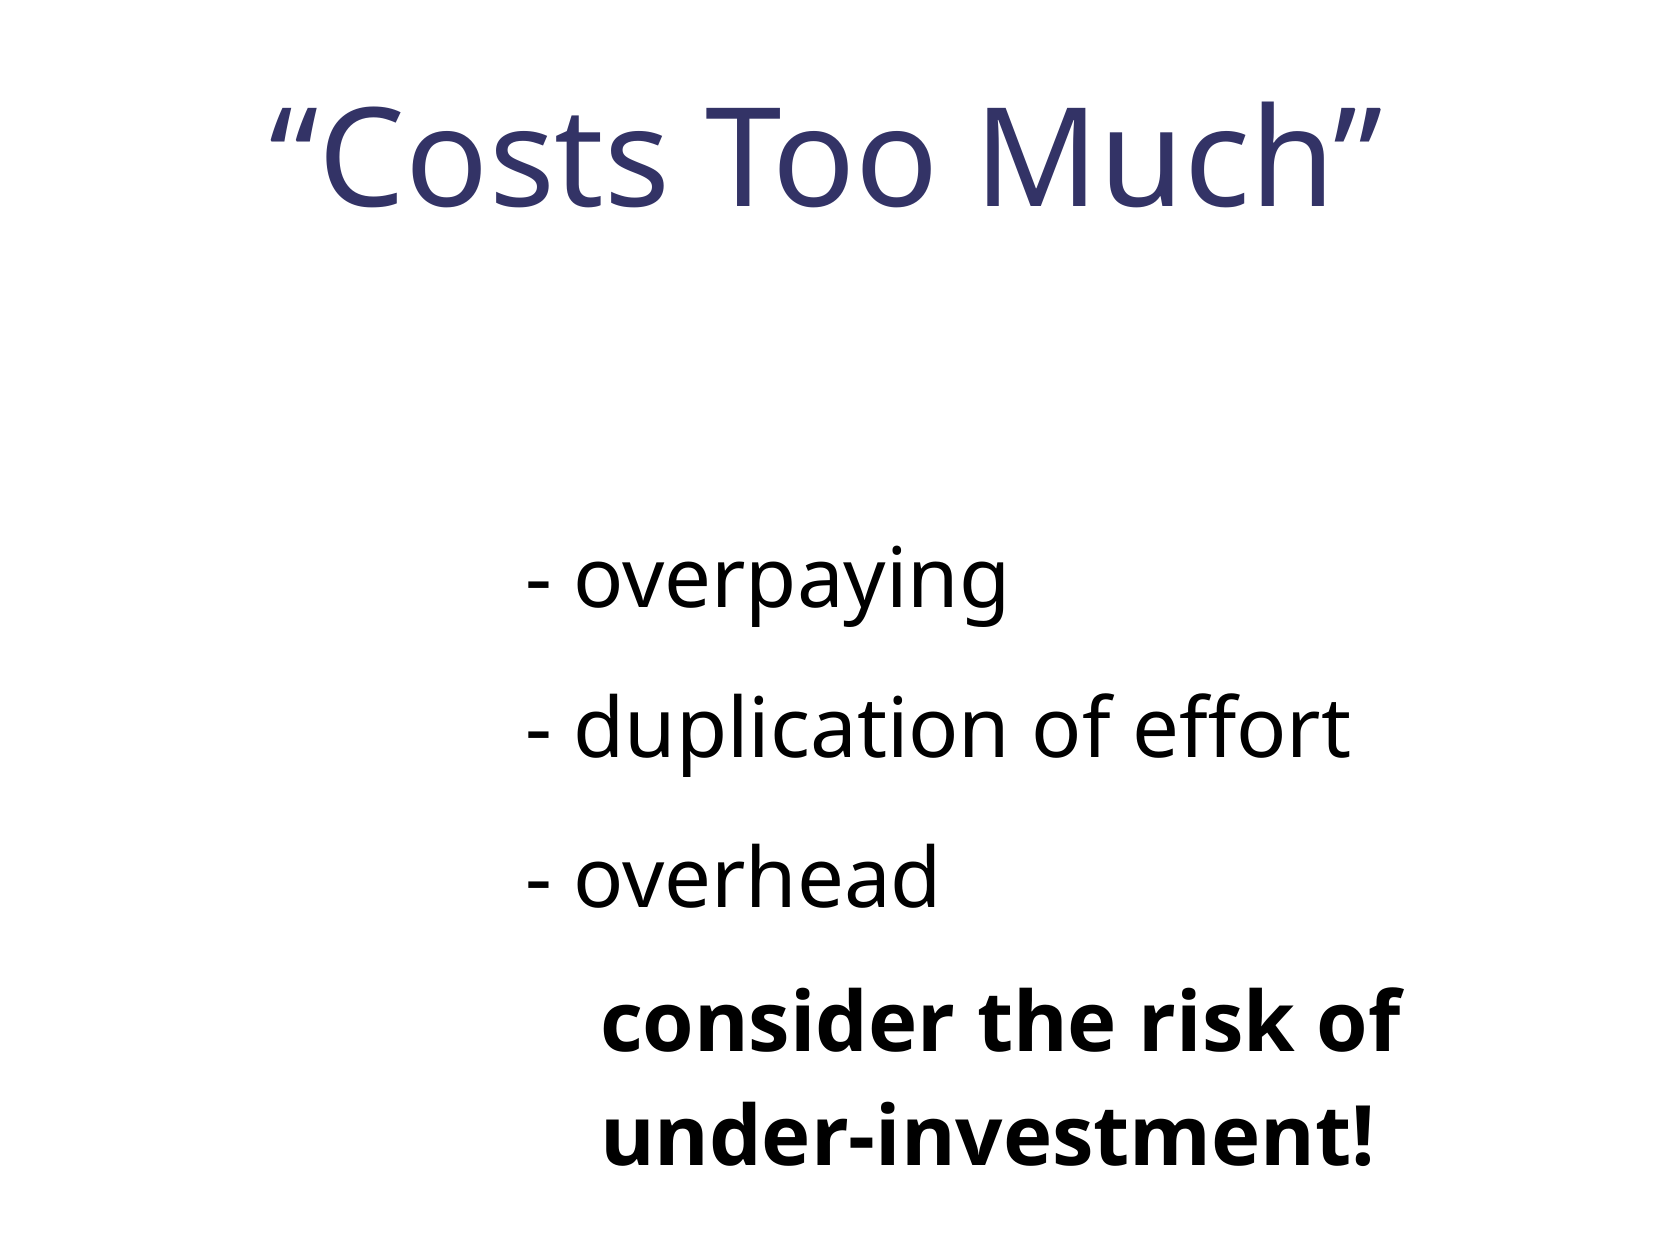

# “Costs Too Much”
- overpaying
- duplication of effort
- overhead
consider the risk of under-investment!